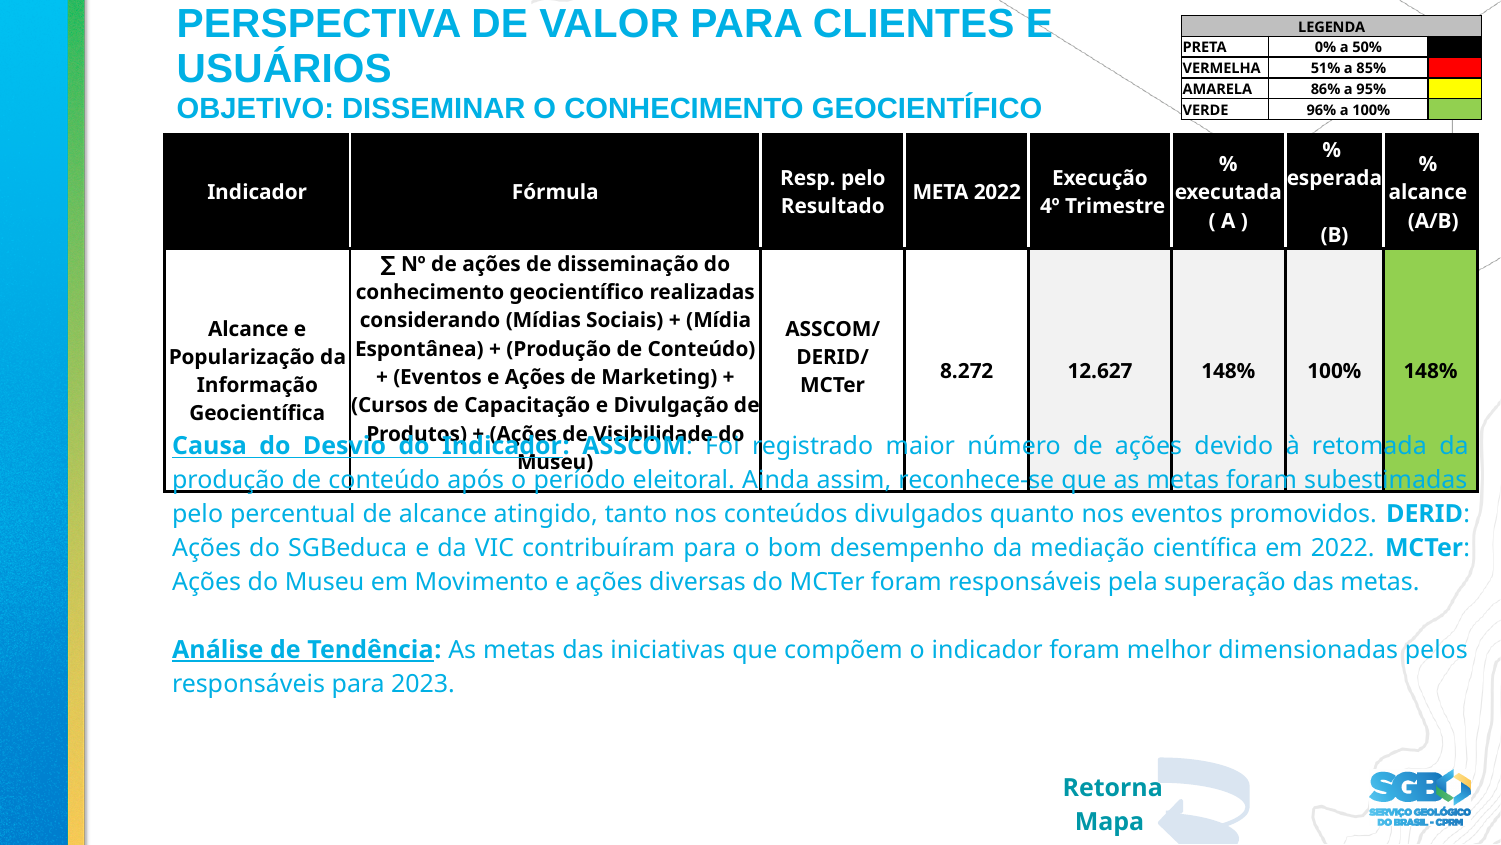

PERSPECTIVA DE VALOR PARA CLIENTES E USUÁRIOS
OBJETIVO: DISSEMINAR O CONHECIMENTO GEOCIENTÍFICO
| LEGENDA | | |
| --- | --- | --- |
| PRETA | 0% a 50% | |
| VERMELHA | 51% a 85% | |
| AMARELA | 86% a 95% | |
| VERDE | 96% a 100% | |
PERSPECTIVA DE VALOR PARA CLIENTES E USUÁRIOS
| Indicador | Fórmula | Resp. pelo Resultado | META 2022 | Execução 4º Trimestre | % executada ( A ) | % esperada (B) | % alcance (A/B) |
| --- | --- | --- | --- | --- | --- | --- | --- |
| Alcance e Popularização da Informação Geocientífica | ∑ Nº de ações de disseminação do conhecimento geocientífico realizadas considerando (Mídias Sociais) + (Mídia Espontânea) + (Produção de Conteúdo) + (Eventos e Ações de Marketing) + (Cursos de Capacitação e Divulgação de Produtos) + (Ações de Visibilidade do Museu) ​ | ASSCOM/ DERID/ MCTer | 8.272 | 12.627 | 148% | 100% | 148% |
Causa do Desvio do Indicador: ASSCOM: Foi registrado maior número de ações devido à retomada da produção de conteúdo após o período eleitoral. Ainda assim, reconhece-se que as metas foram subestimadas pelo percentual de alcance atingido, tanto nos conteúdos divulgados quanto nos eventos promovidos. DERID: Ações do SGBeduca e da VIC contribuíram para o bom desempenho da mediação científica em 2022. MCTer: Ações do Museu em Movimento e ações diversas do MCTer foram responsáveis pela superação das metas.
Análise de Tendência: As metas das iniciativas que compõem o indicador foram melhor dimensionadas pelos responsáveis para 2023.
Retorna Mapa